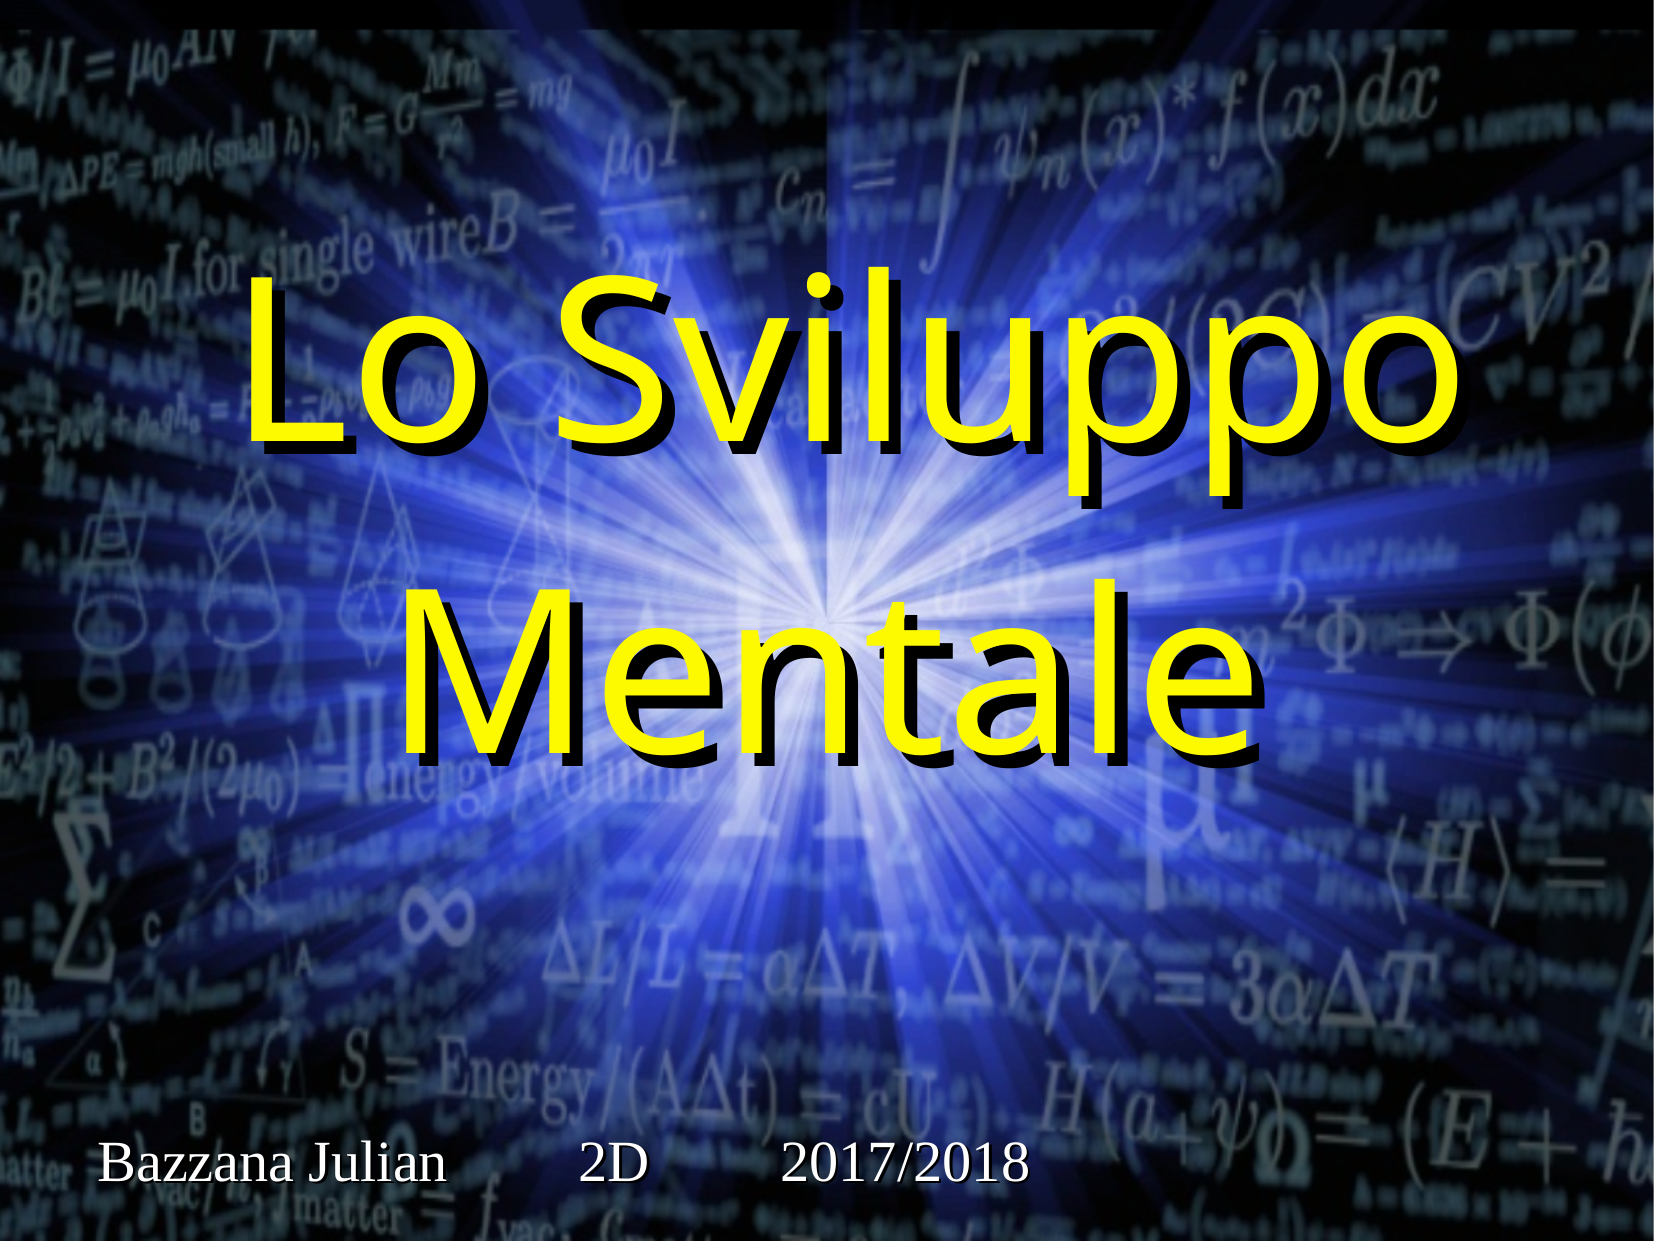

Lo sviluppo mentale
Bazzana Julian 2D 2017/2018